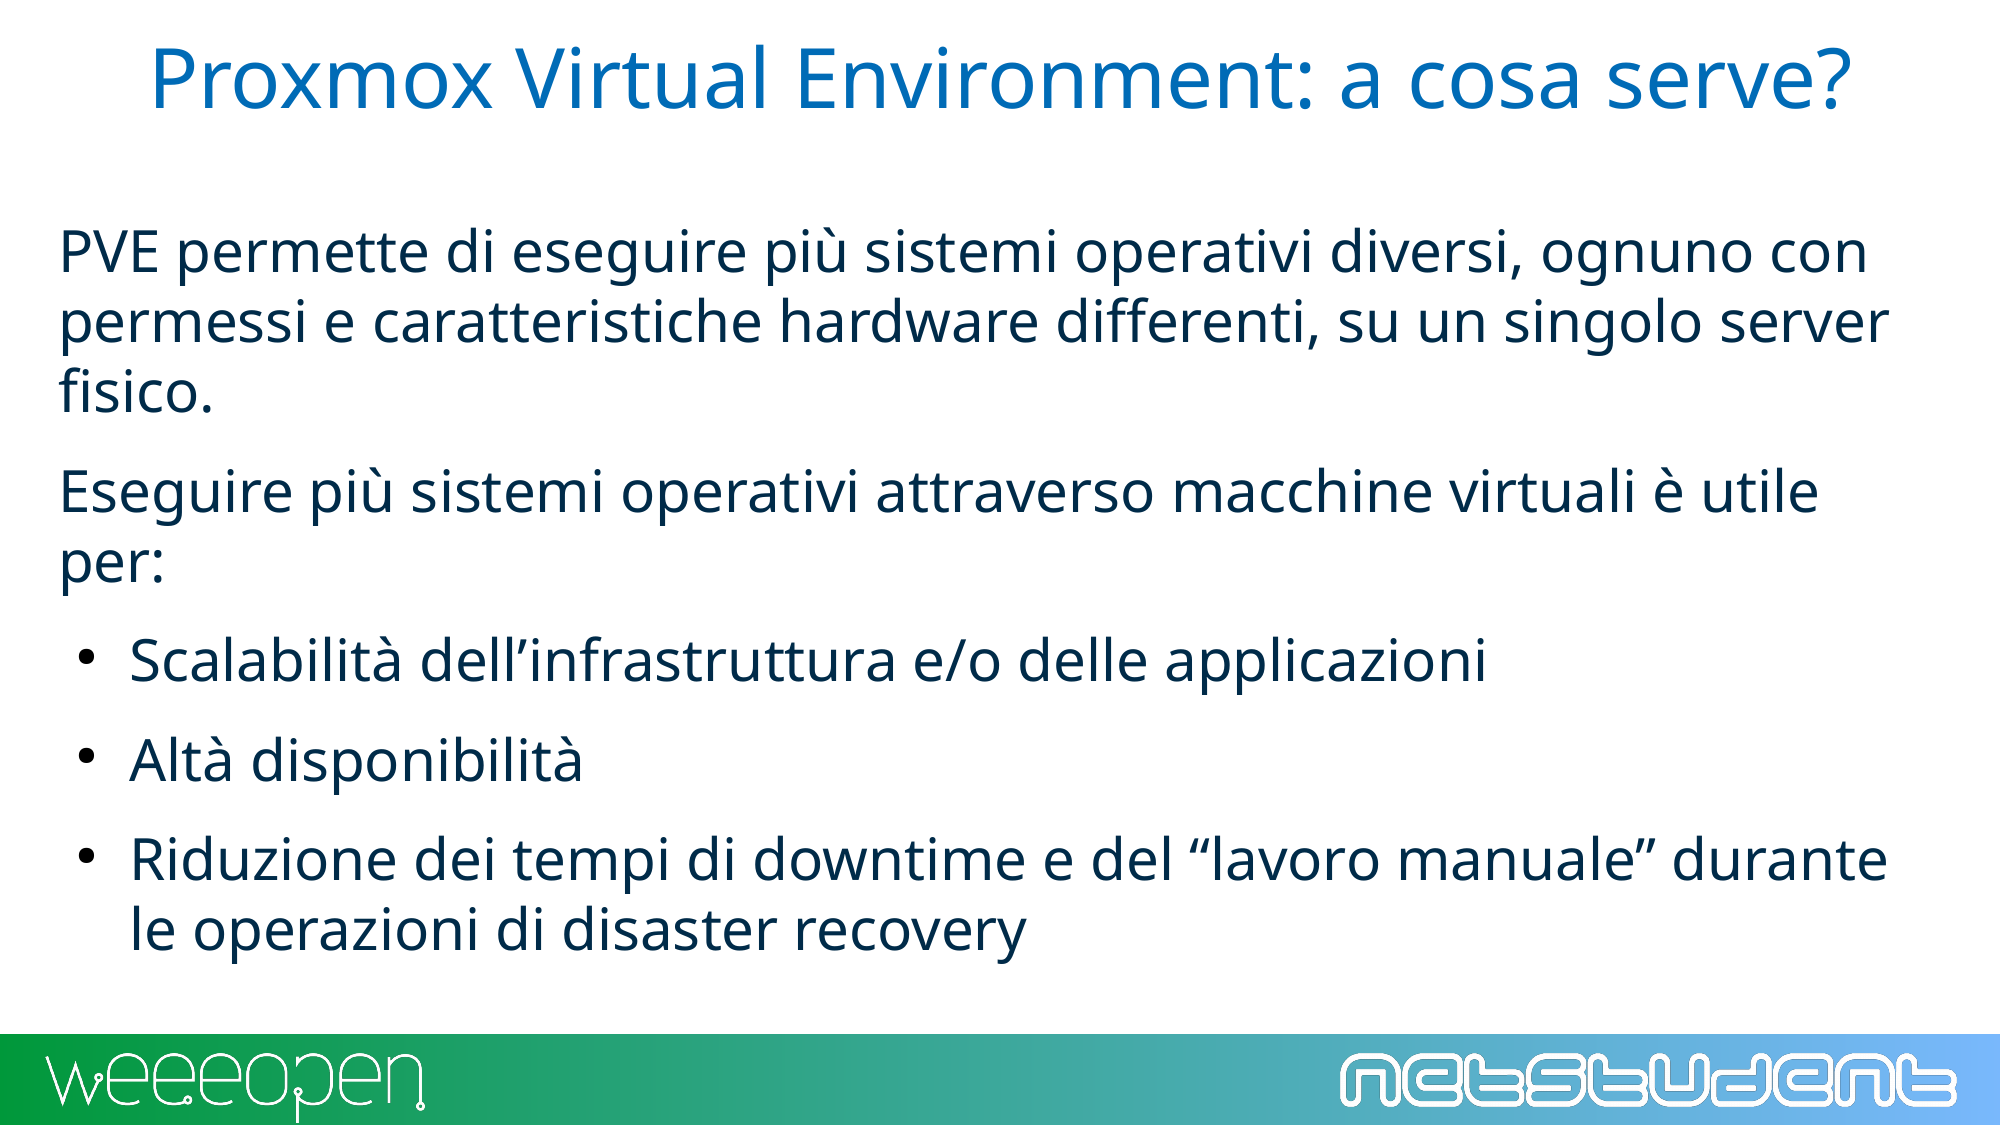

# Proxmox Virtual Environment: a cosa serve?
PVE permette di eseguire più sistemi operativi diversi, ognuno con permessi e caratteristiche hardware differenti, su un singolo server fisico.
Eseguire più sistemi operativi attraverso macchine virtuali è utile per:
Scalabilità dell’infrastruttura e/o delle applicazioni
Altà disponibilità
Riduzione dei tempi di downtime e del “lavoro manuale” durante le operazioni di disaster recovery